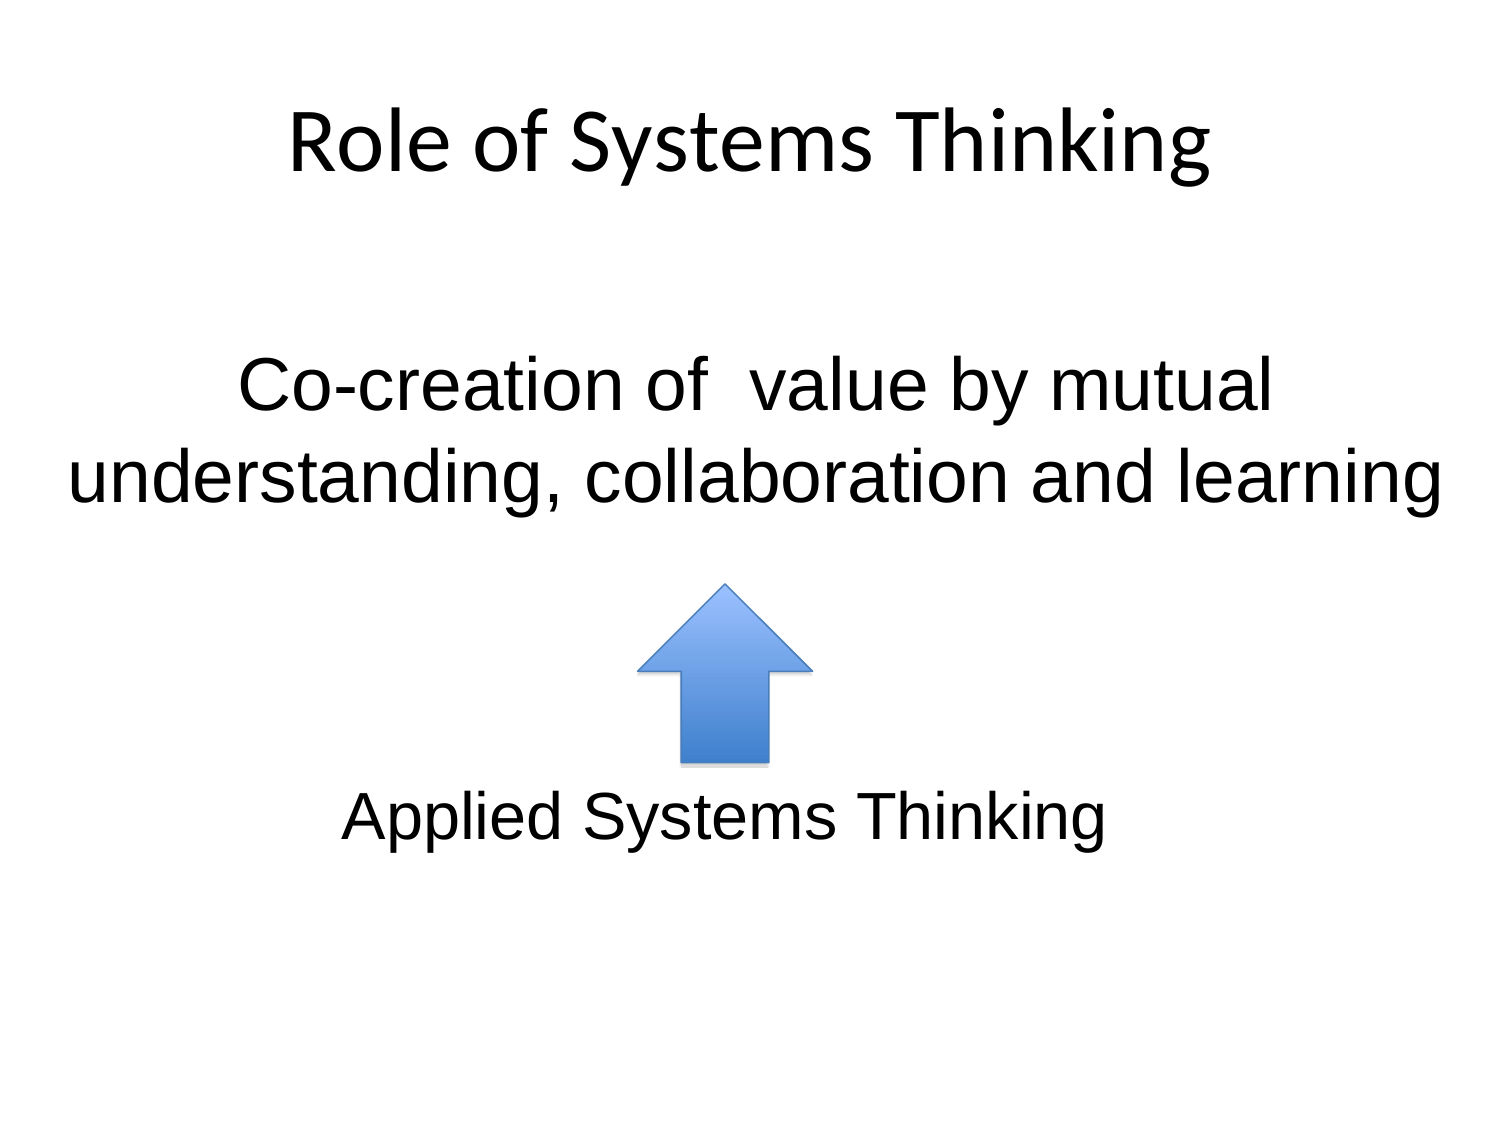

# Role of Systems Thinking
Co-creation of value by mutual understanding, collaboration and learning
Applied Systems Thinking